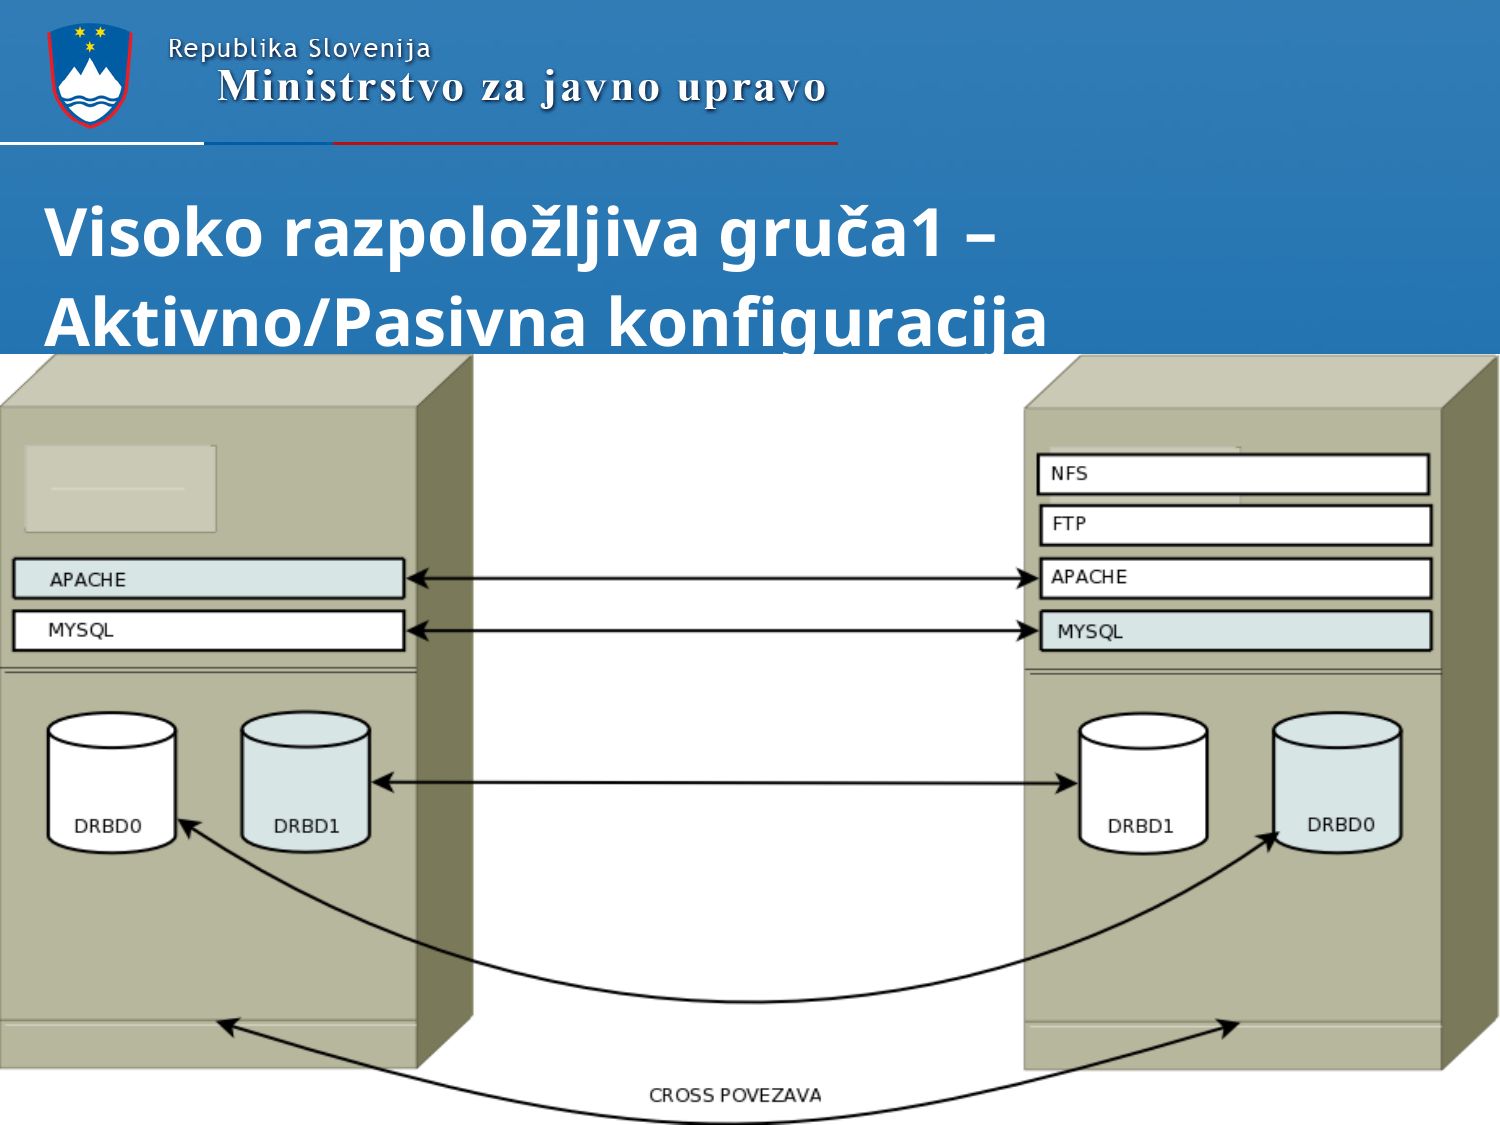

# Visoko razpoložljiva gruča1 – Aktivno/Pasivna konfiguracija
14